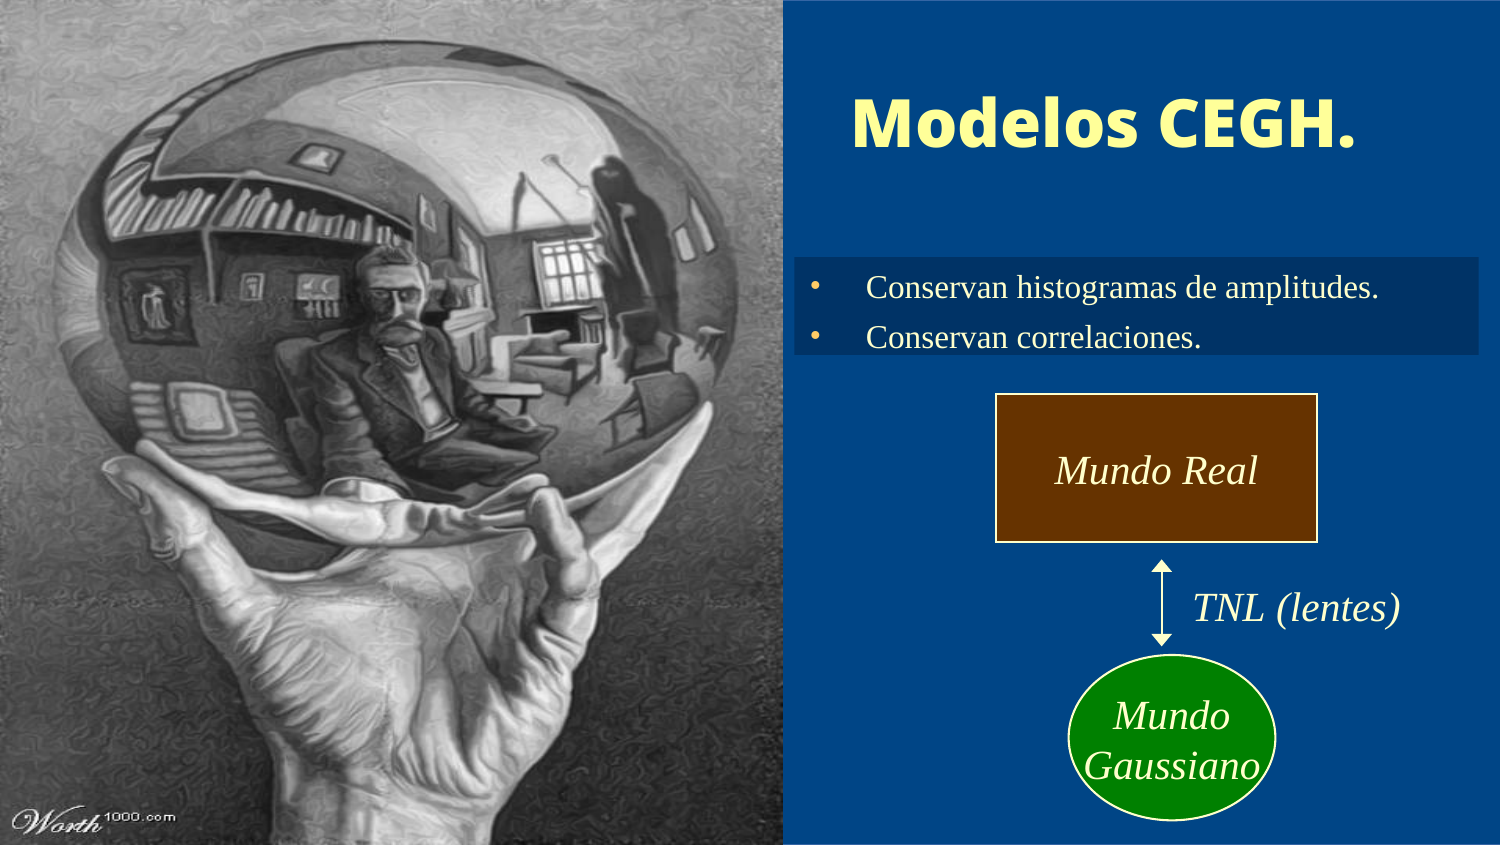

# Modelos CEGH.
Conservan histogramas de amplitudes.
Conservan correlaciones.
Mundo Real
TNL (lentes)
Mundo
Gaussiano